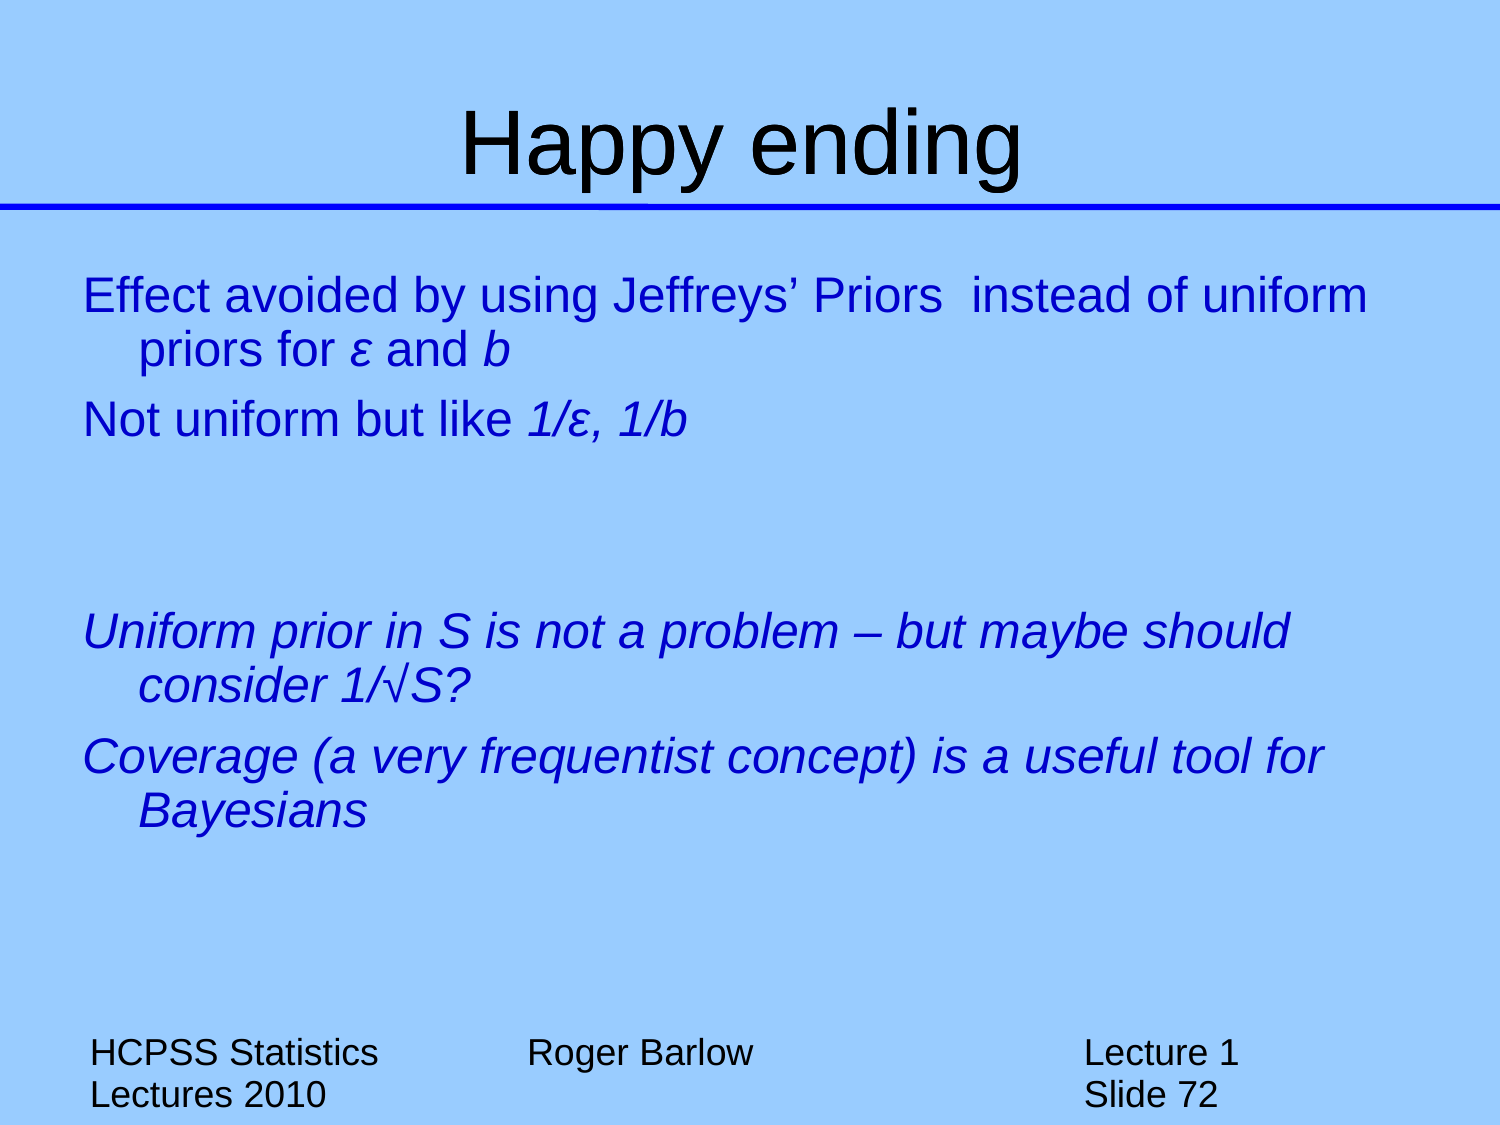

# Happy ending
Happy ending
Effect avoided by using Jeffreys’ Priors instead of uniform priors for ε and b
Not uniform but like 1/ε, 1/b
Uniform prior in S is not a problem – but maybe should consider 1/√S?
Coverage (a very frequentist concept) is a useful tool for Bayesians
72